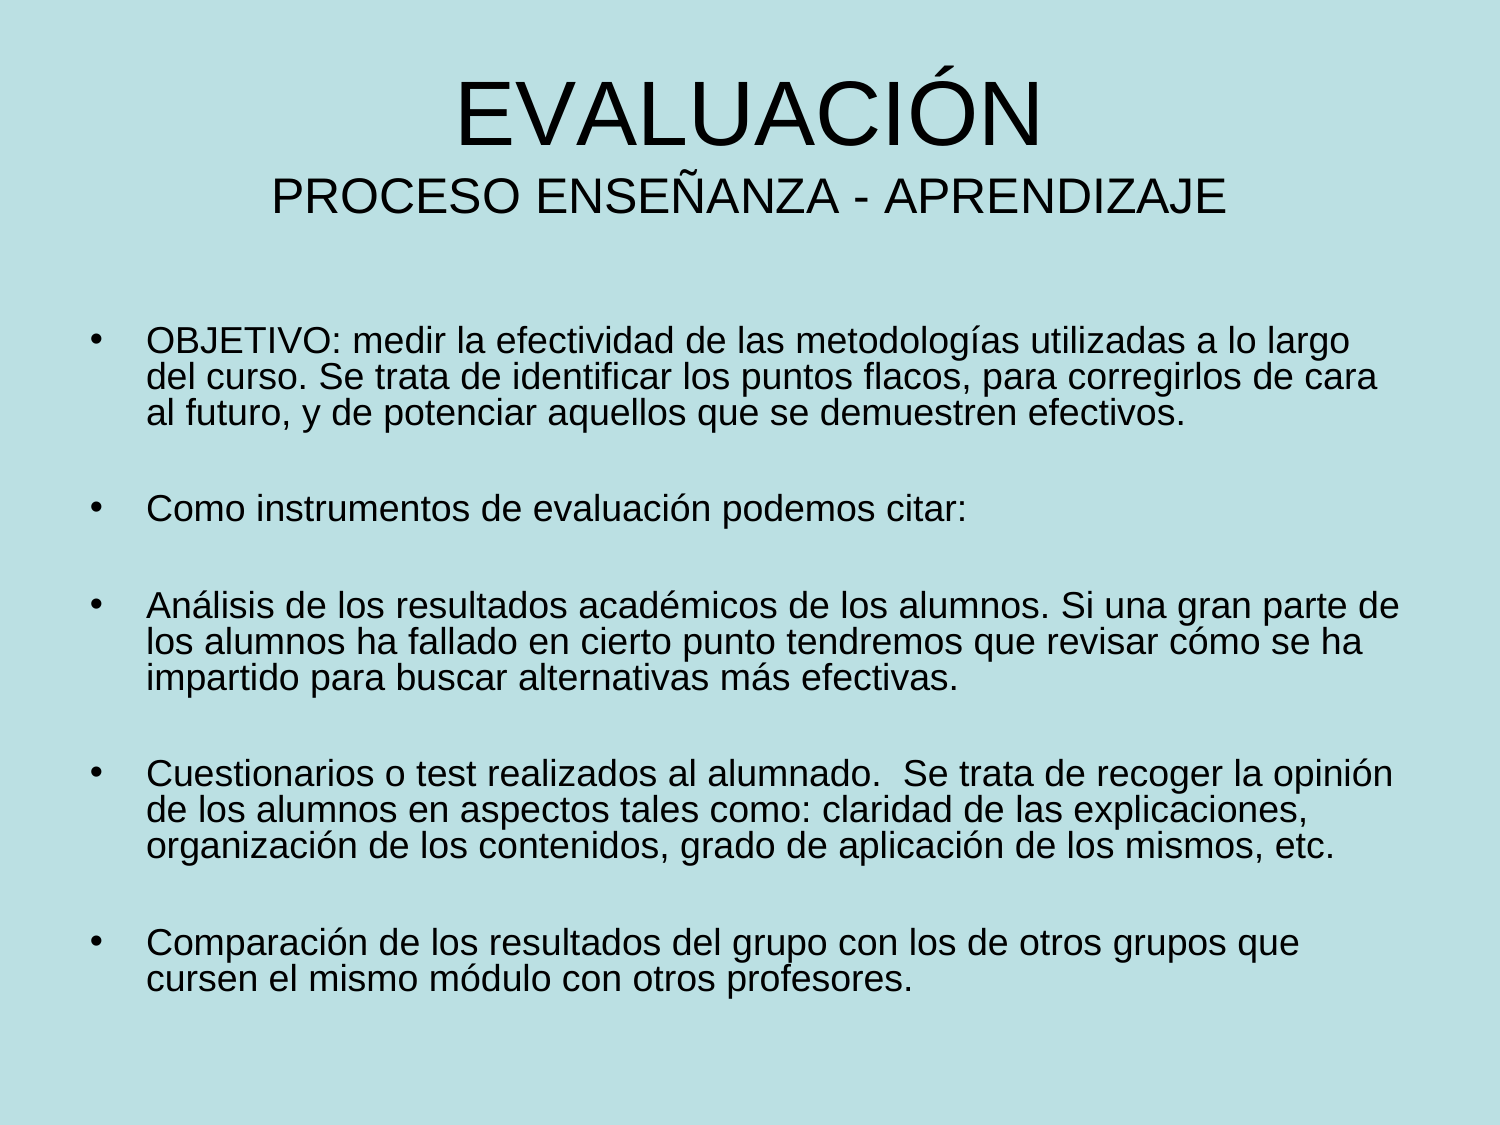

# EVALUACIÓN PROCESO ENSEÑANZA - APRENDIZAJE
OBJETIVO: medir la efectividad de las metodologías utilizadas a lo largo del curso. Se trata de identificar los puntos flacos, para corregirlos de cara al futuro, y de potenciar aquellos que se demuestren efectivos.
Como instrumentos de evaluación podemos citar:
Análisis de los resultados académicos de los alumnos. Si una gran parte de los alumnos ha fallado en cierto punto tendremos que revisar cómo se ha impartido para buscar alternativas más efectivas.
Cuestionarios o test realizados al alumnado. Se trata de recoger la opinión de los alumnos en aspectos tales como: claridad de las explicaciones, organización de los contenidos, grado de aplicación de los mismos, etc.
Comparación de los resultados del grupo con los de otros grupos que cursen el mismo módulo con otros profesores.